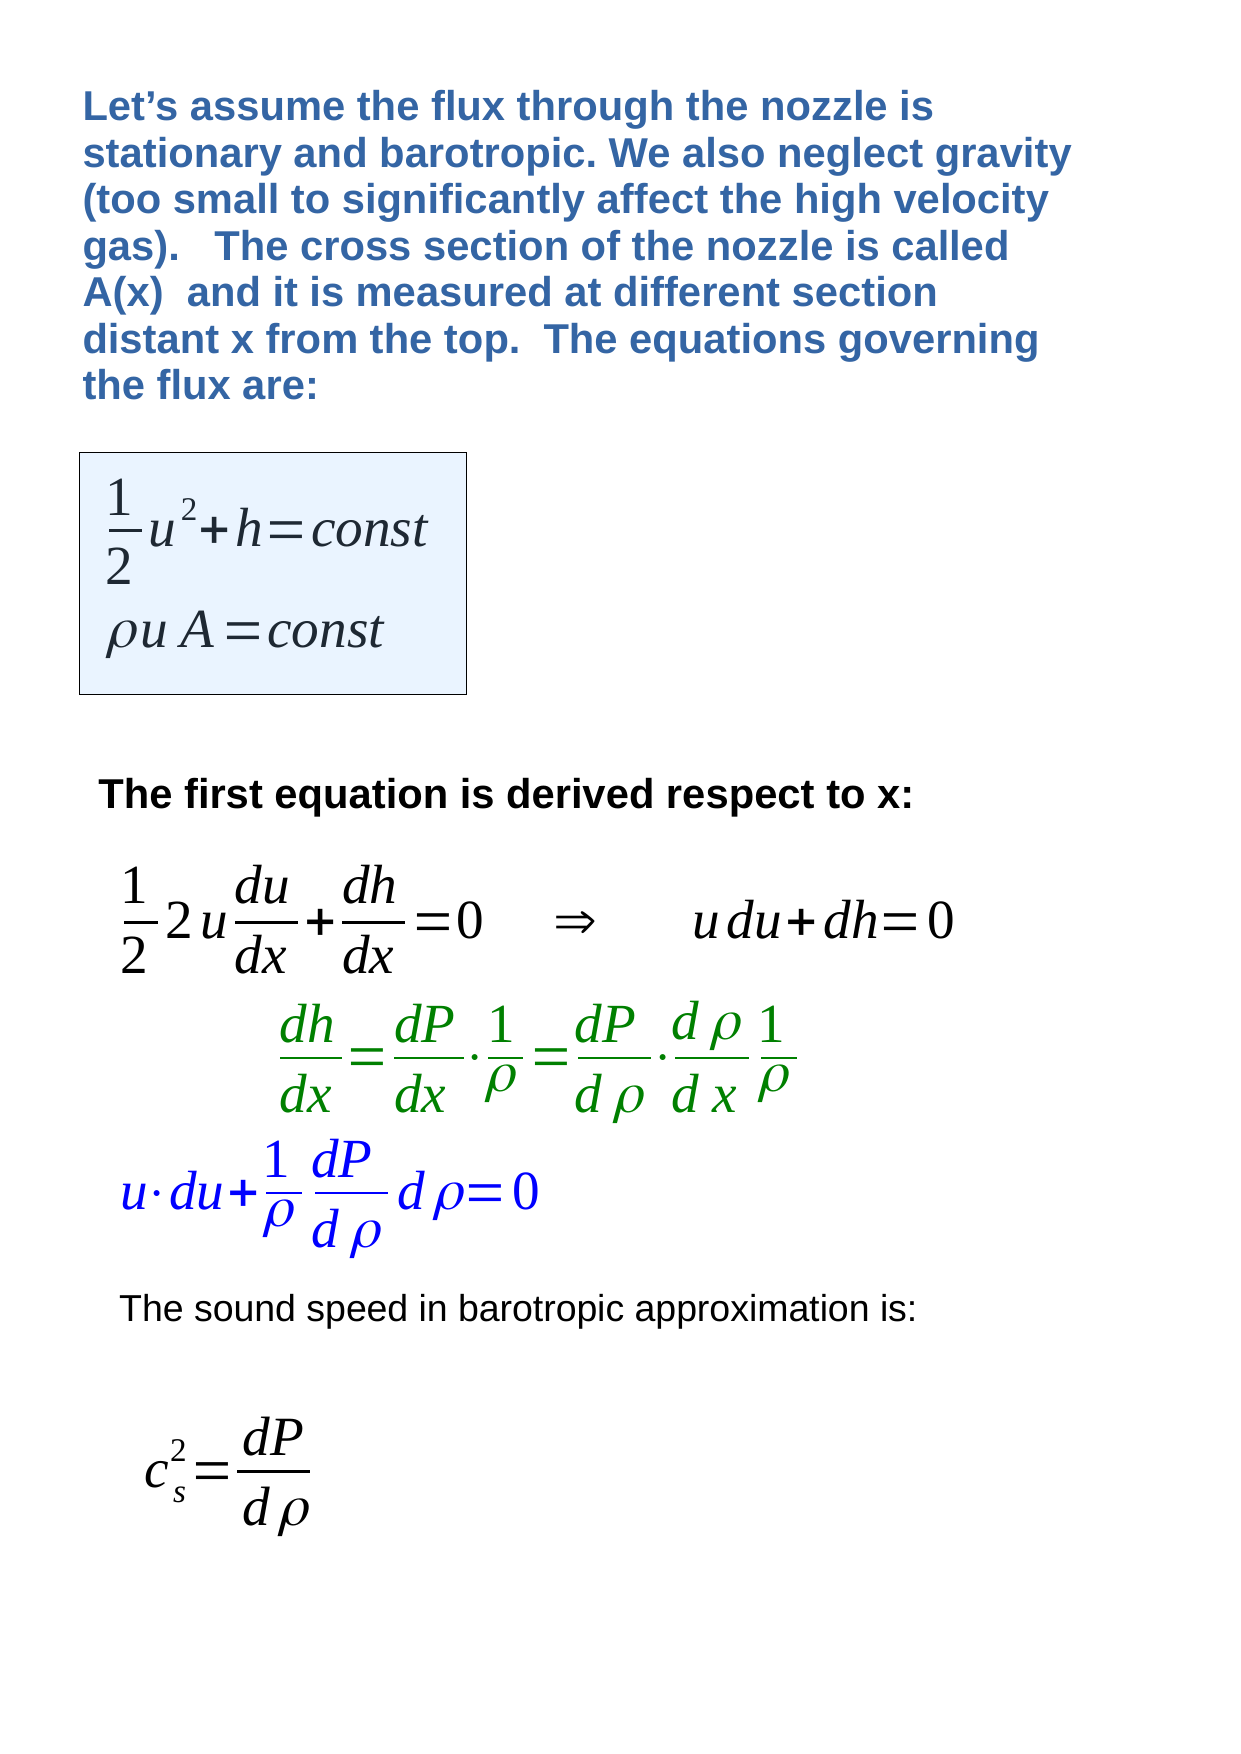

Let’s assume the flux through the nozzle is stationary and barotropic. We also neglect gravity (too small to significantly affect the high velocity gas). The cross section of the nozzle is called A(x) and it is measured at different section distant x from the top. The equations governing the flux are:
The first equation is derived respect to x:
The sound speed in barotropic approximation is: